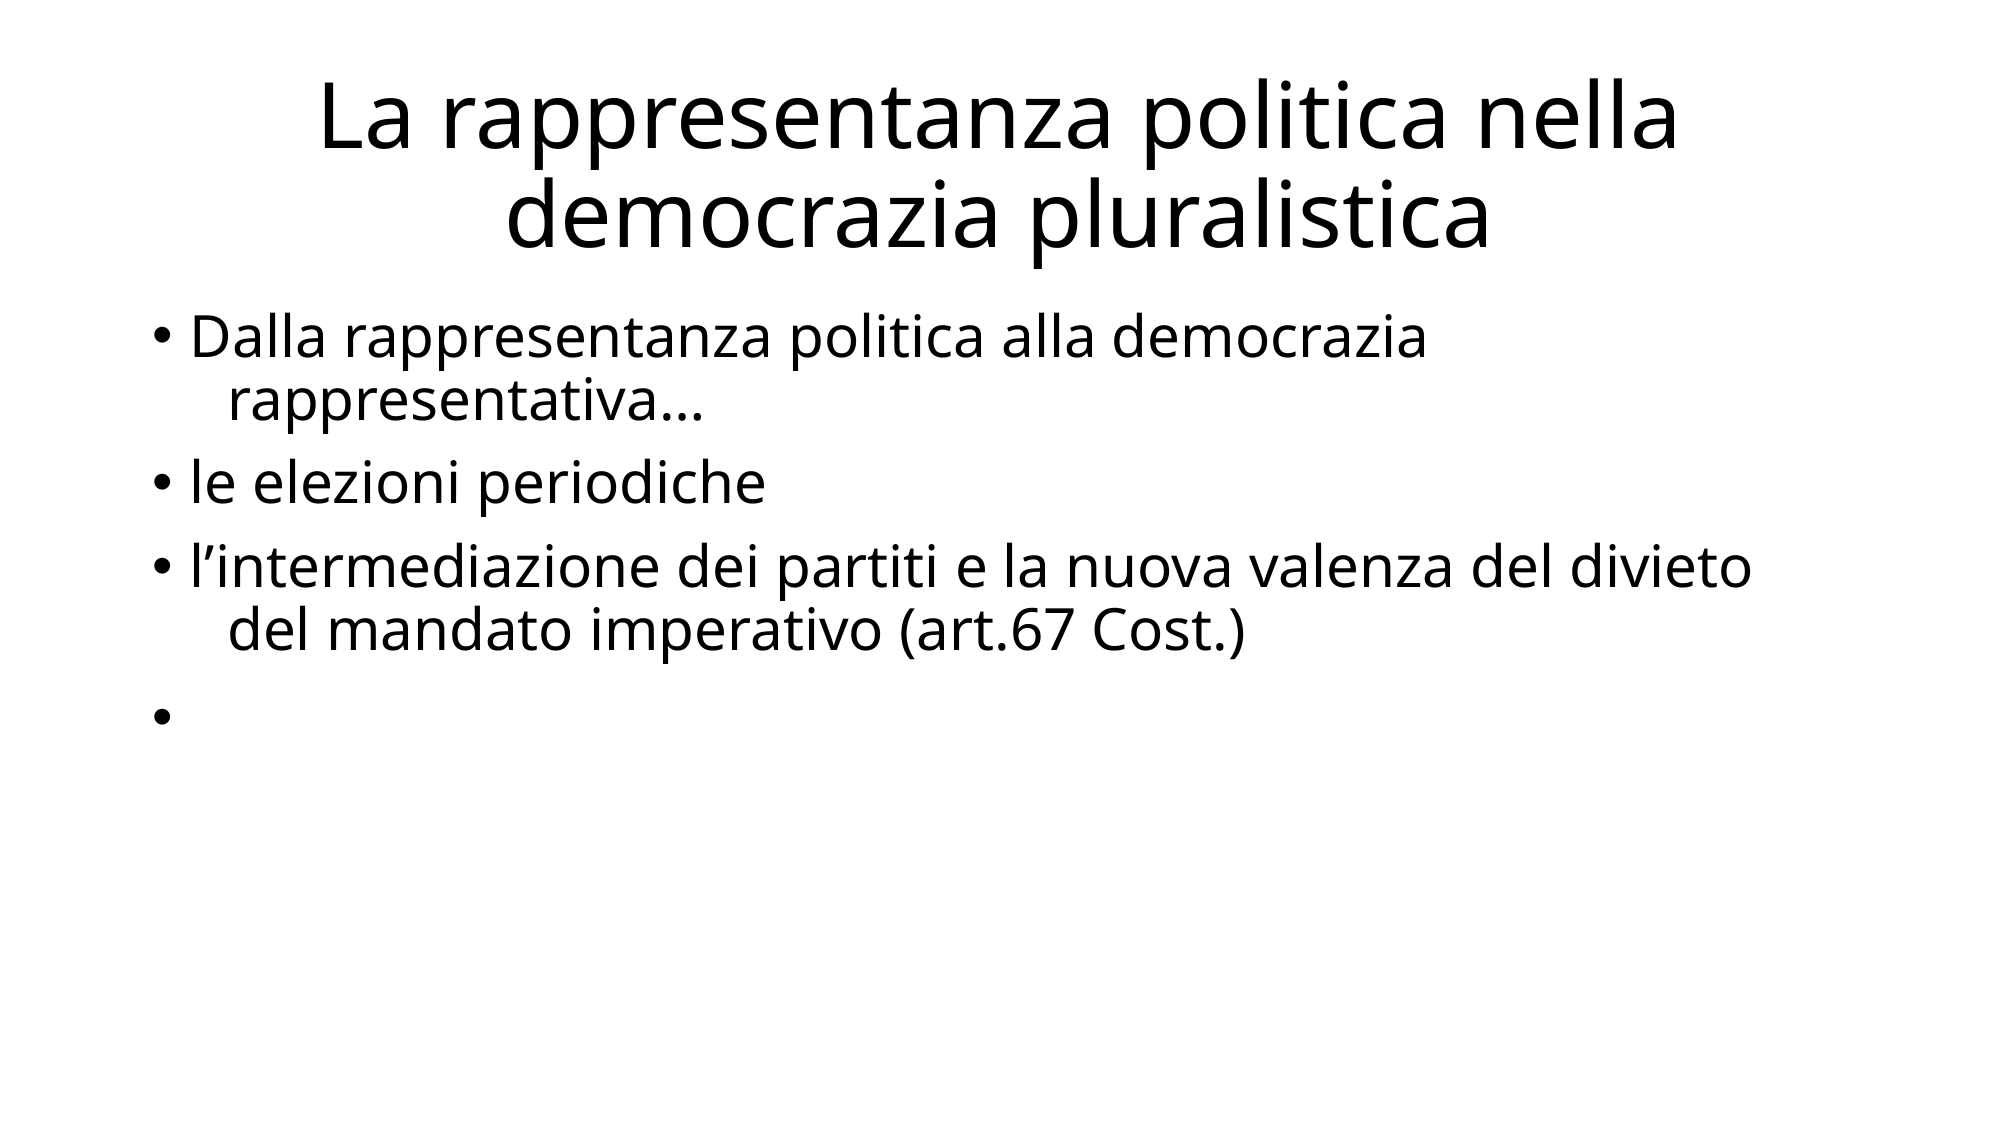

# La rappresentanza politica nella democrazia pluralistica
Dalla rappresentanza politica alla democrazia rappresentativa…
le elezioni periodiche
l’intermediazione dei partiti e la nuova valenza del divieto del mandato imperativo (art.67 Cost.)